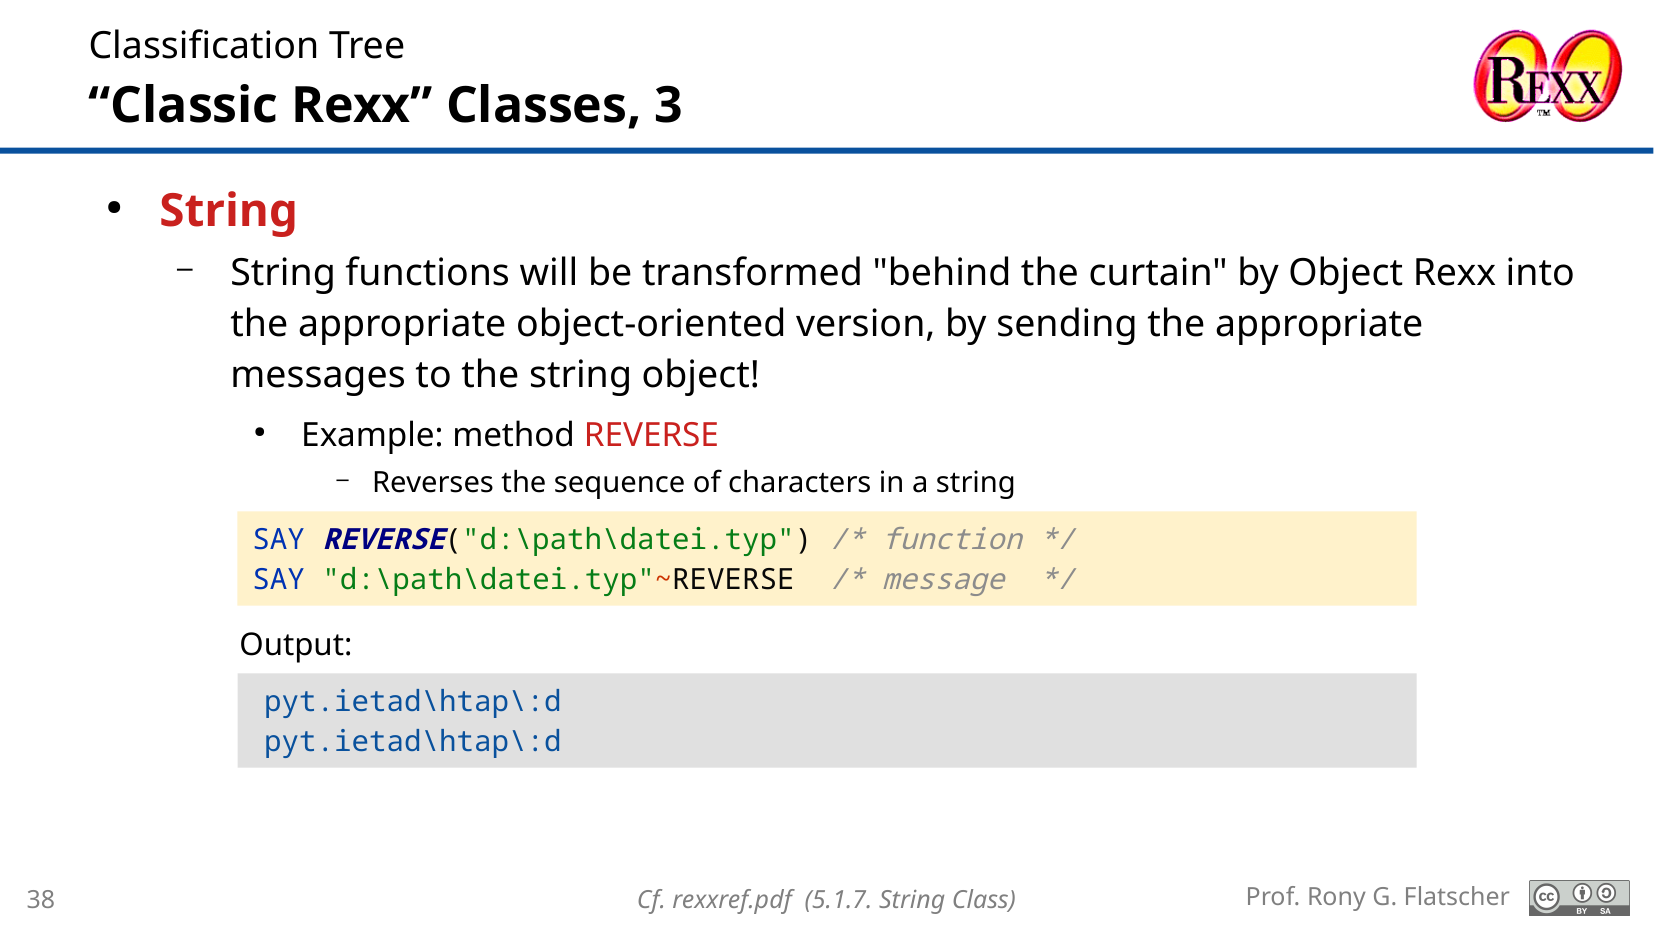

Classification Tree
“Classic Rexx” Classes, 3
# String
String functions will be transformed "behind the curtain" by Object Rexx into the appropriate object-oriented version, by sending the appropriate messages to the string object!
Example: method REVERSE
Reverses the sequence of characters in a string
SAY REVERSE("d:\path\datei.typ") /* function */
SAY "d:\path\datei.typ"~REVERSE /* message */
Output:
pyt.ietad\htap\:d
pyt.ietad\htap\:d
Cf. rexxref.pdf (5.1.7. String Class)